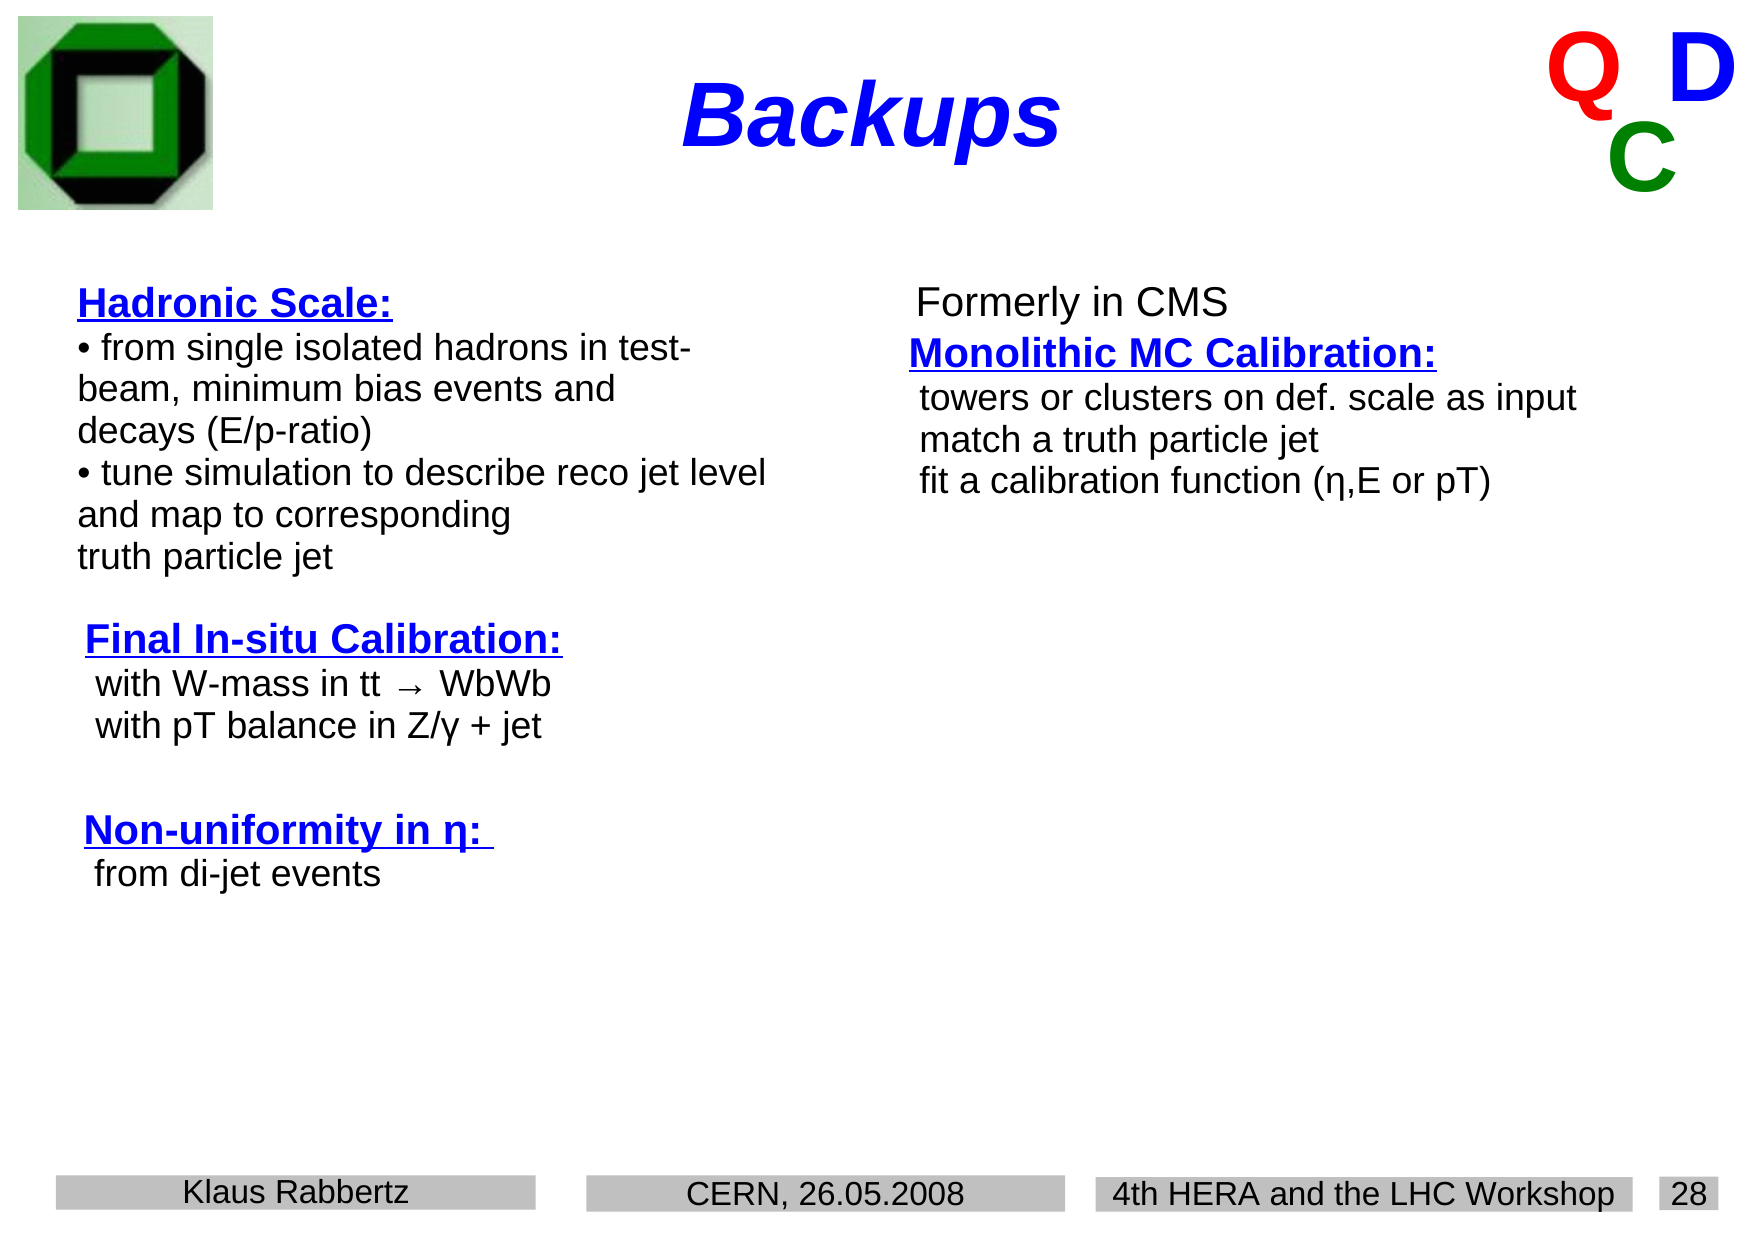

# Backups
Formerly in CMS
Hadronic Scale:
• from single isolated hadrons in test-beam, minimum bias events and
decays (E/p-ratio)
• tune simulation to describe reco jet level and map to corresponding
truth particle jet
Monolithic MC Calibration:
 towers or clusters on def. scale as input
 match a truth particle jet
 fit a calibration function (η,E or pT)
Final In-situ Calibration:
 with W-mass in tt → WbWb
 with pT balance in Z/γ + jet
Non-uniformity in η:
 from di-jet events